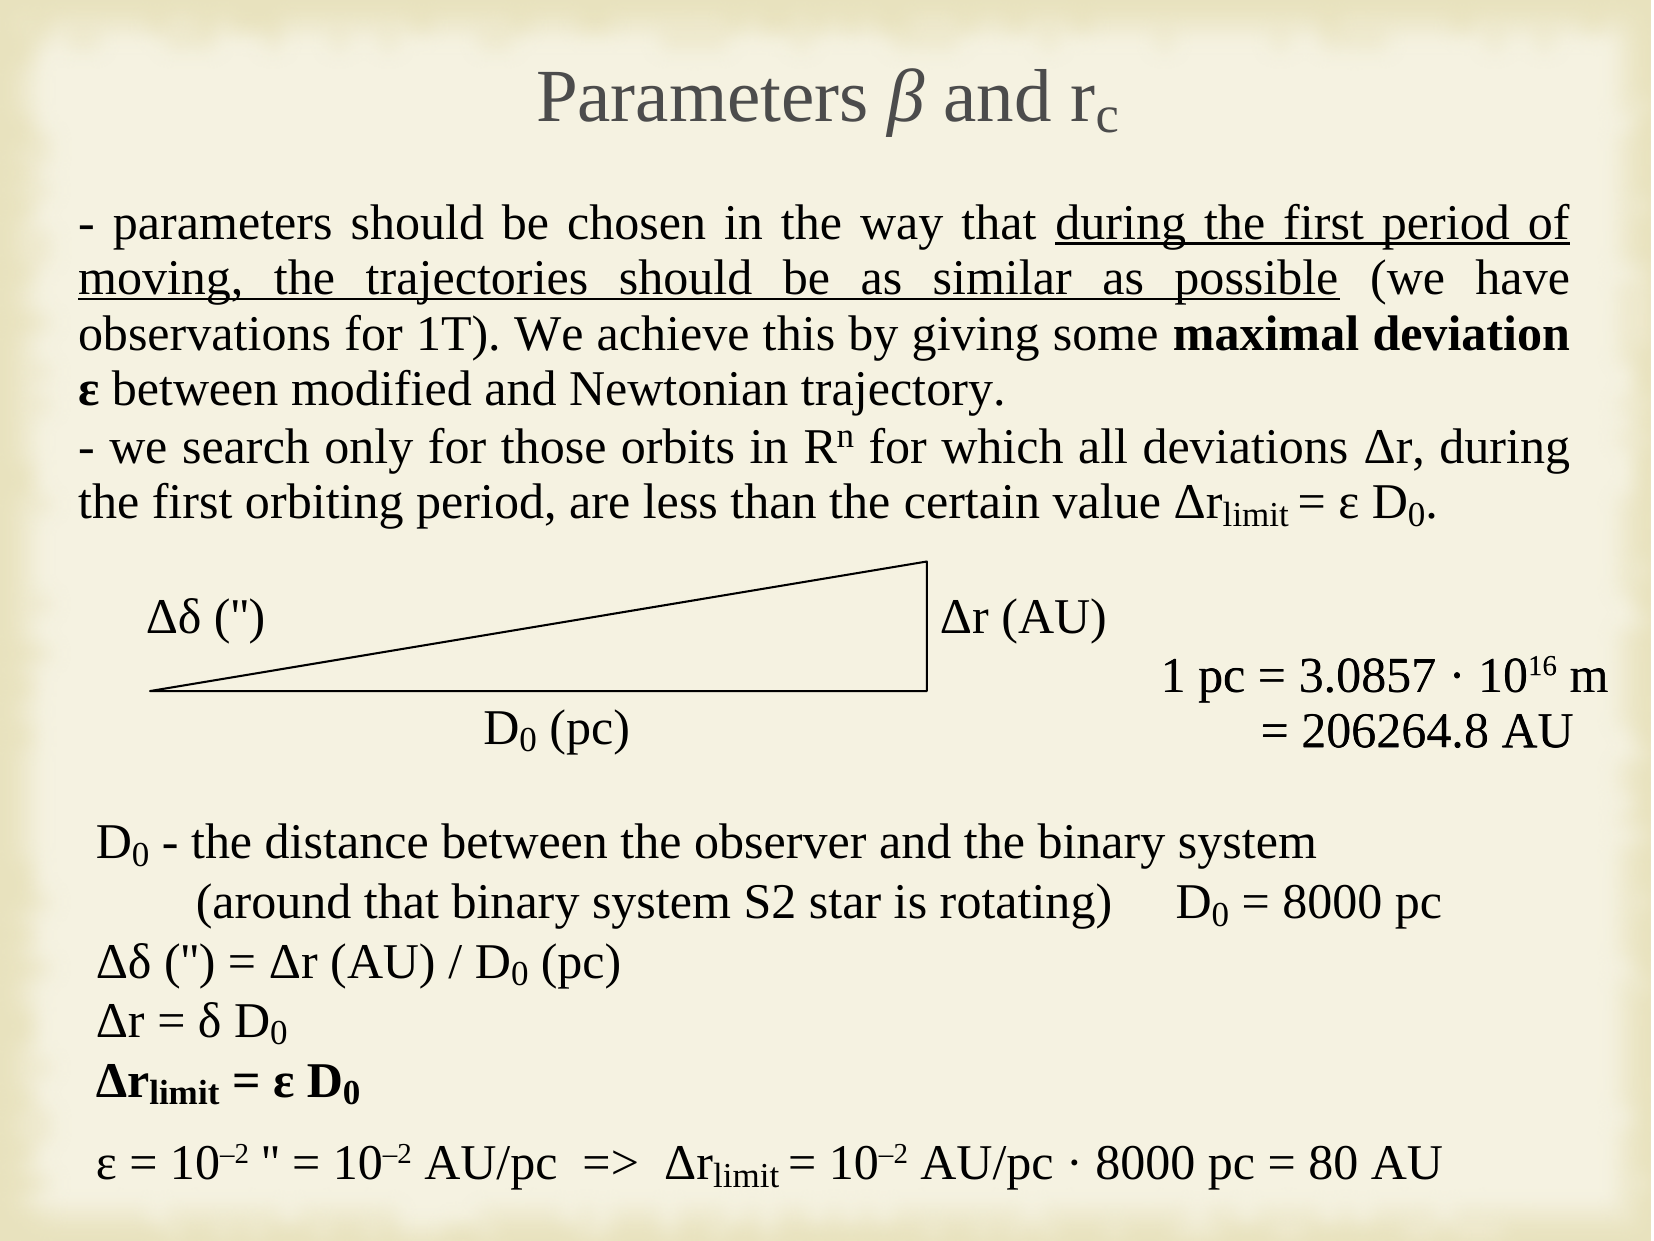

Parameters β and rc
# - parameters should be chosen in the way that during the first period of moving, the trajectories should be as similar as possible (we have observations for 1T). We achieve this by giving some maximal deviation ε between modified and Newtonian trajectory.
- we search only for those orbits in Rn for which all deviations Δr, during the first orbiting period, are less than the certain value Δrlimit = ε D0.
 Δδ ('') Δr (AU)
 D0 (pc)
D0 - the distance between the observer and the binary system
 (around that binary system S2 star is rotating) D0 = 8000 pc
Δδ ('') = Δr (AU) / D0 (pc)
Δr = δ D0
Δrlimit = ε D0
ε = 10–2 '' = 10–2 AU/pc => Δrlimit = 10–2 AU/pc · 8000 pc = 80 AU
1 pc = 3.0857 · 1016 m
 = 206264.8 AU